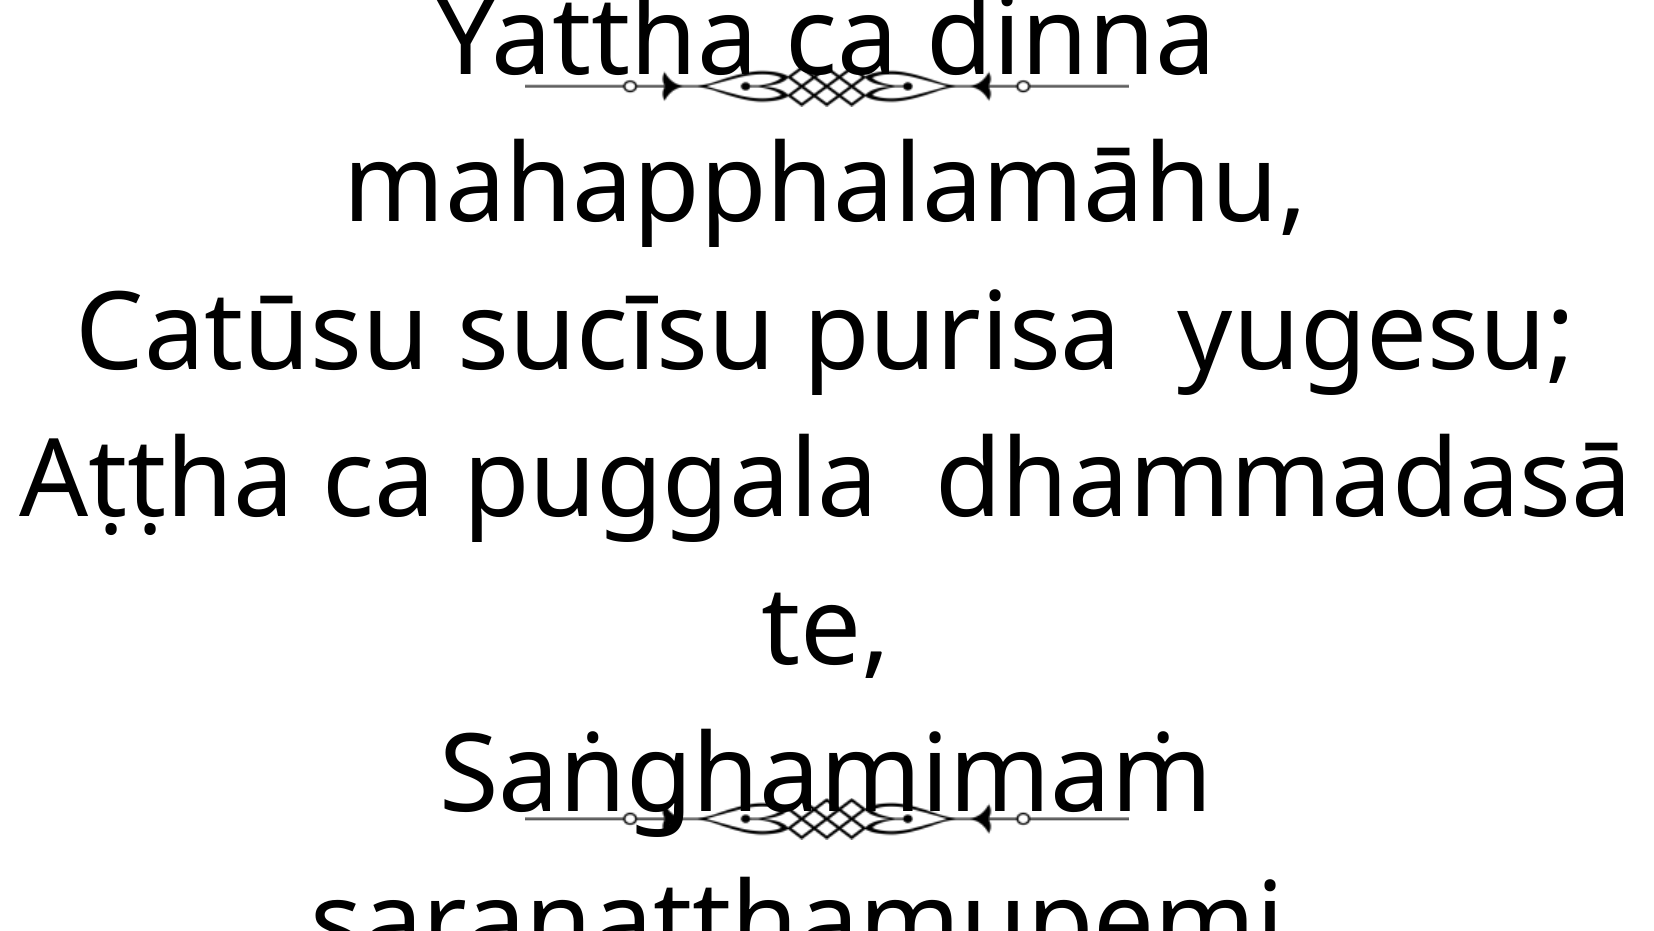

# Yattha ca dinna mahapphalamāhu,
Catūsu sucīsu purisa yugesu;
Aṭṭha ca puggala dhammadasā te,
Saṅghamimaṁ saraṇatthamupemi.